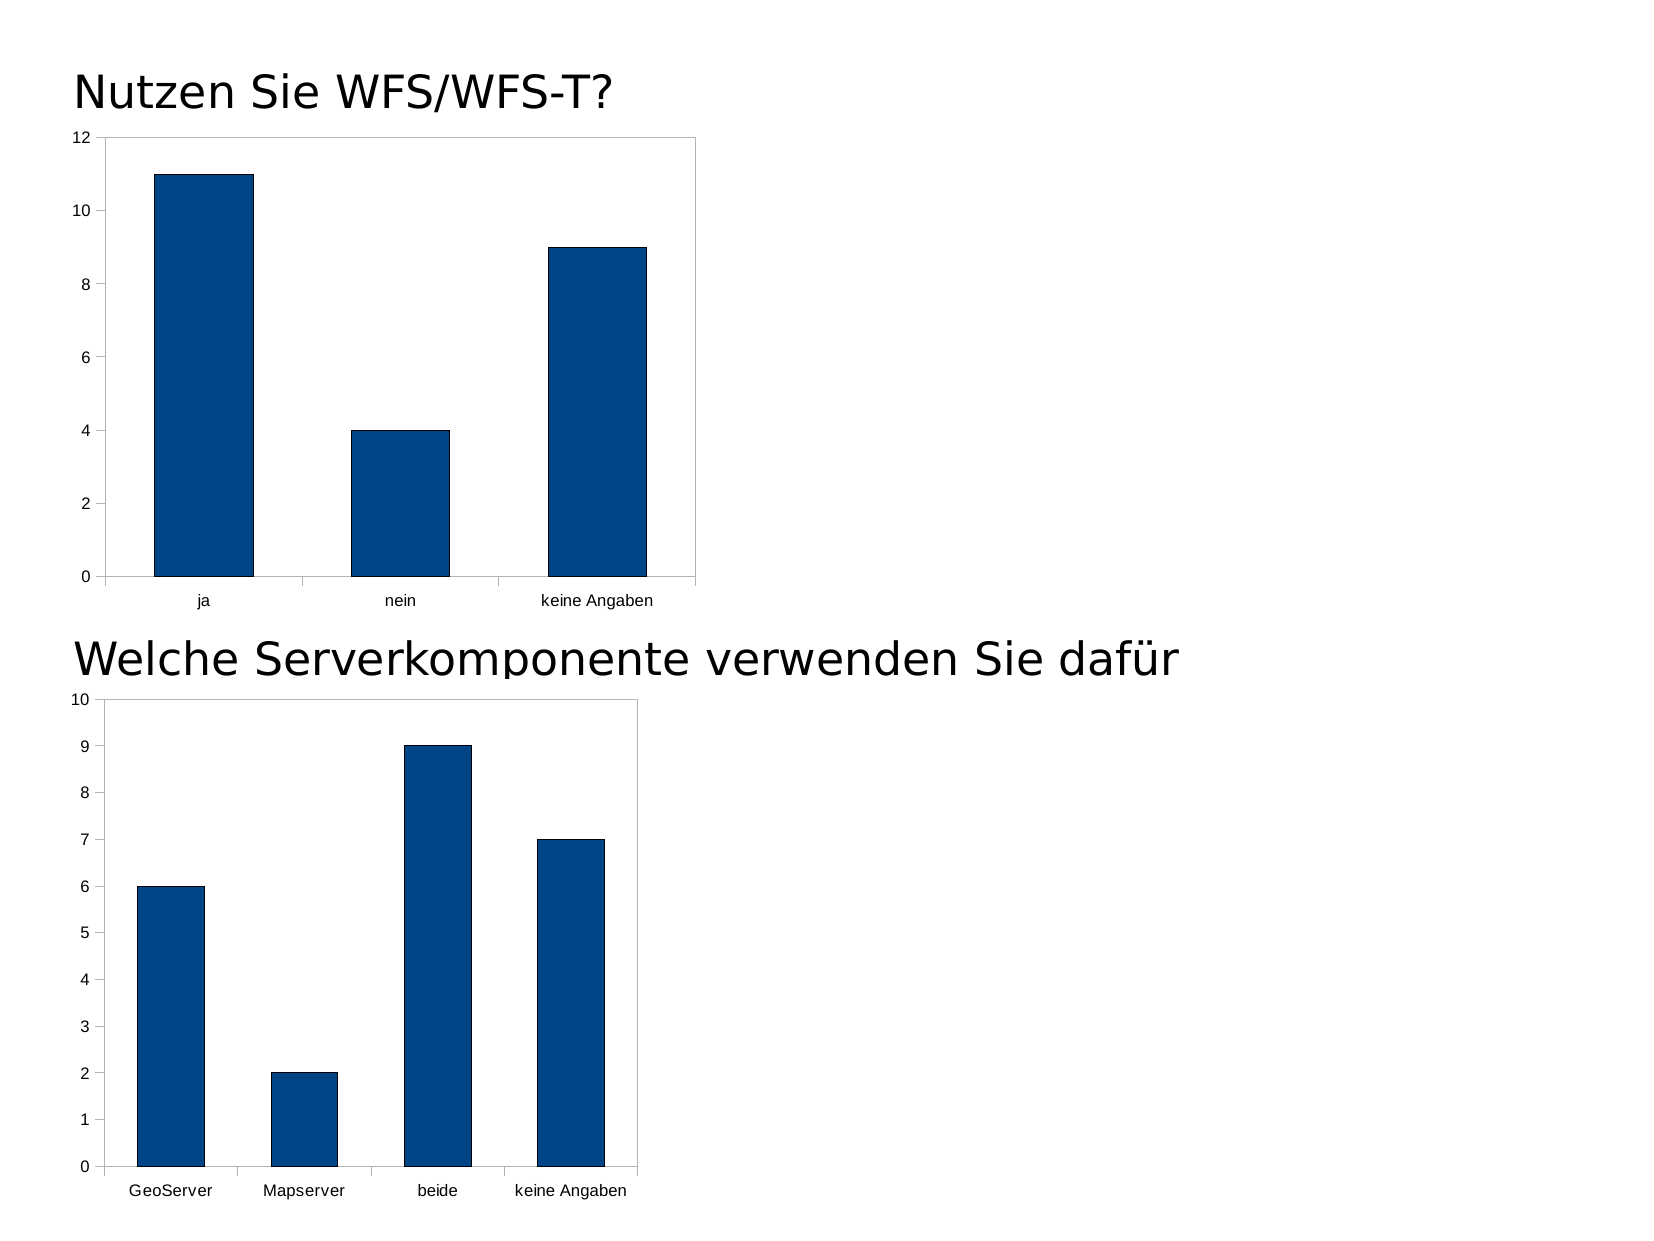

Nutzen Sie WFS/WFS-T?
### Chart
| Category | Zeile 163 |
|---|---|
| ja | 11.0 |
| nein | 4.0 |
| keine Angaben | 9.0 |Welche Serverkomponente verwenden Sie dafür
### Chart
| Category | Zeile 166 |
|---|---|
| GeoServer | 6.0 |
| Mapserver | 2.0 |
| beide | 9.0 |
| keine Angaben | 7.0 |